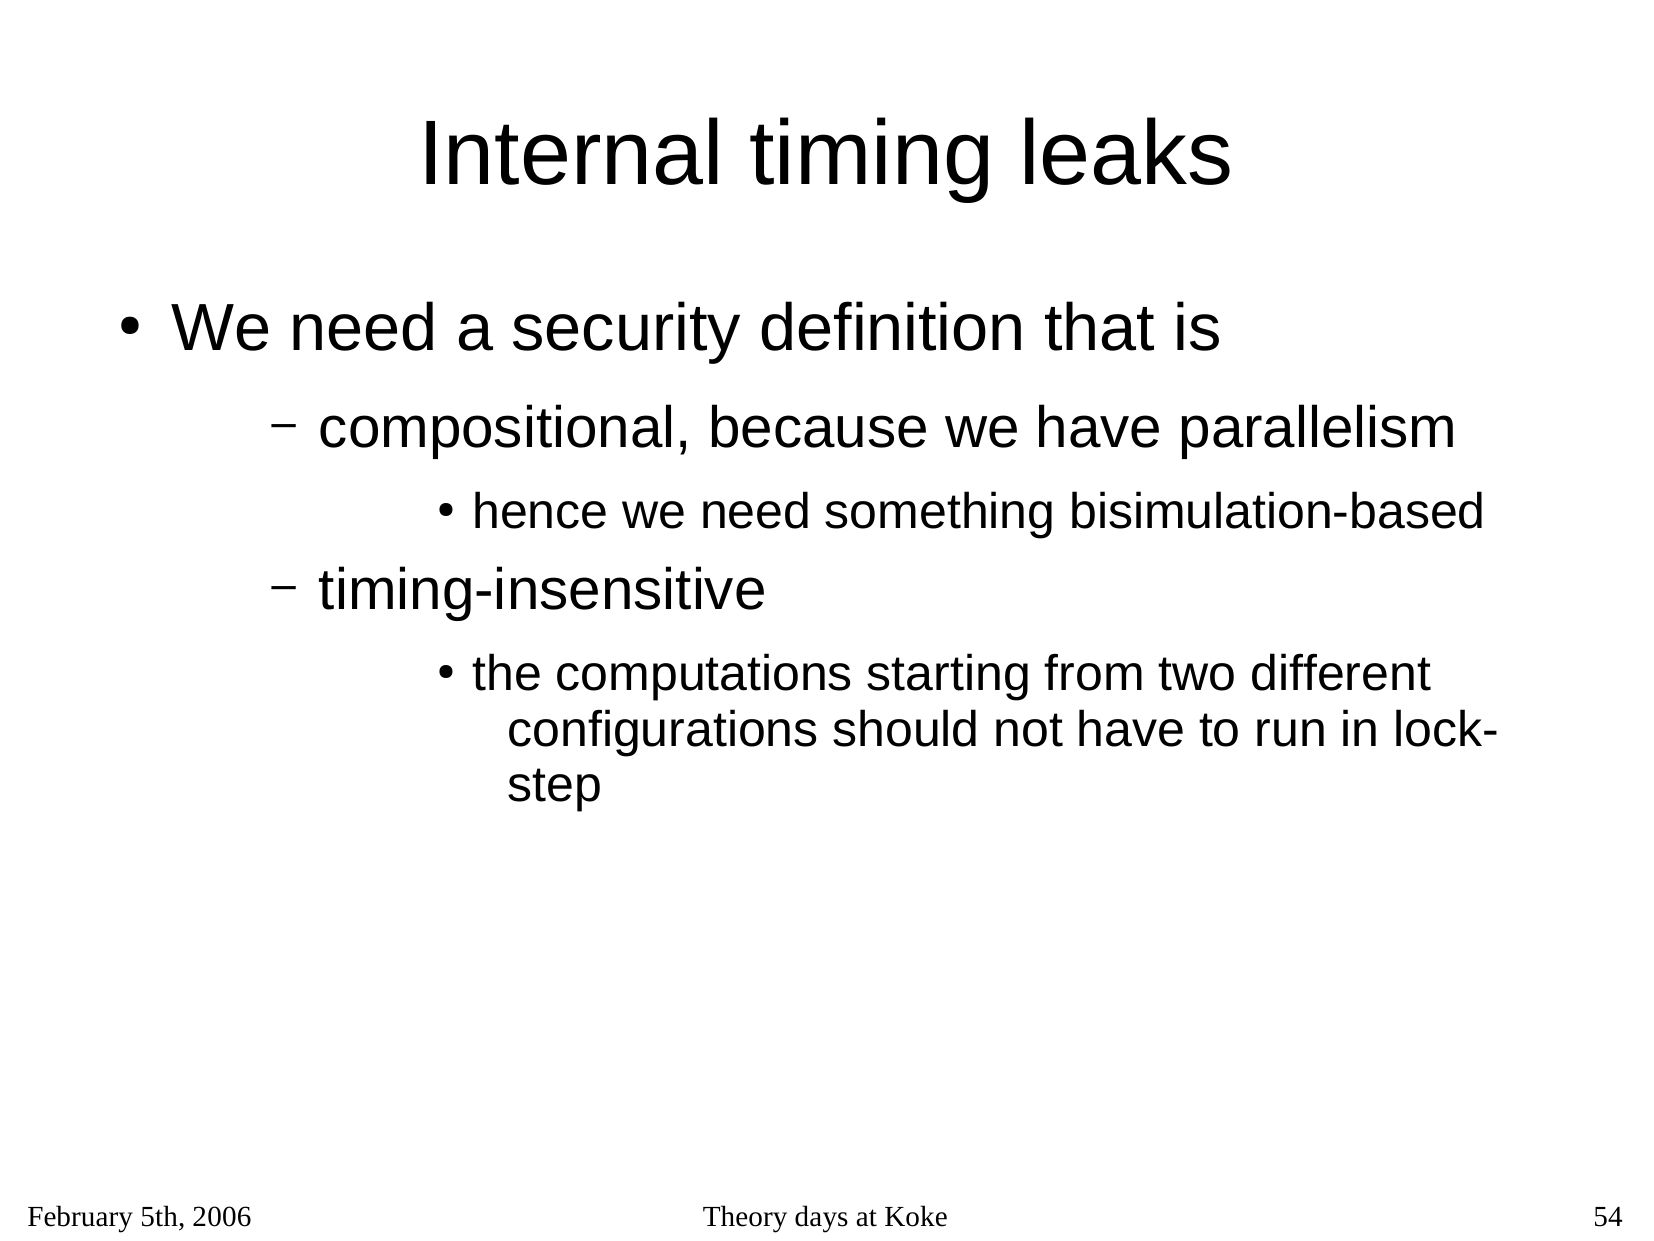

# Internal timing leaks
We need a security definition that is
compositional, because we have parallelism
hence we need something bisimulation-based
timing-insensitive
the computations starting from two different configurations should not have to run in lock-step
February 5th, 2006
Theory days at Koke
54